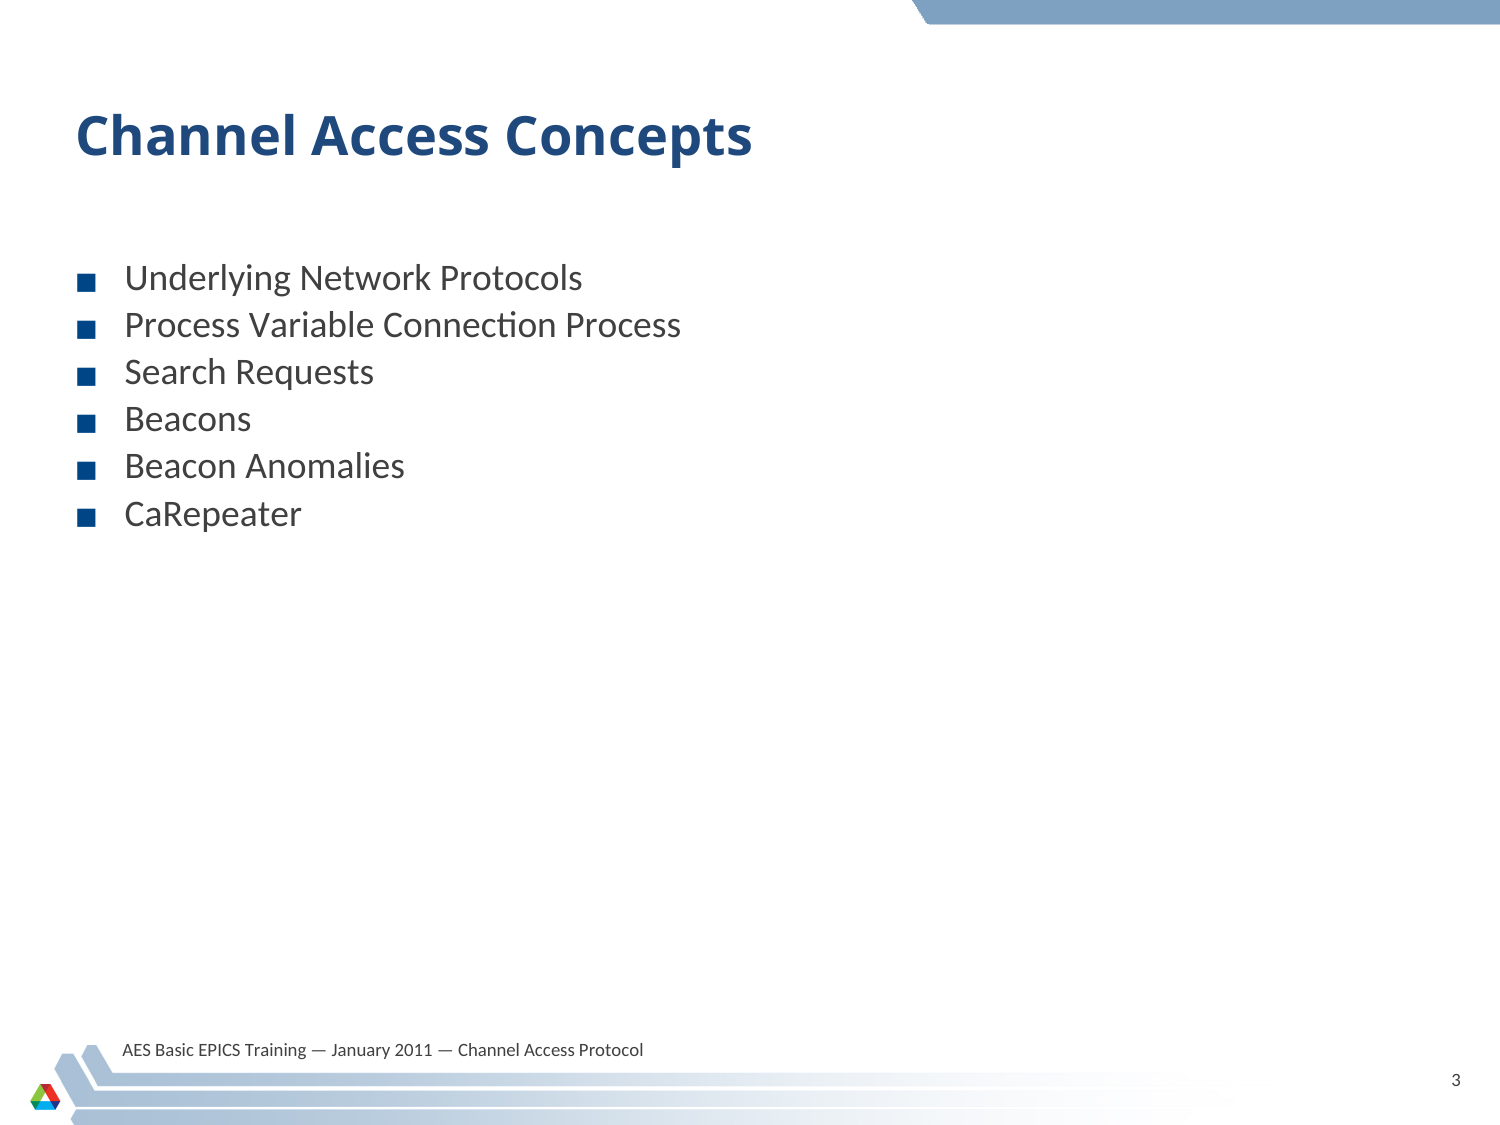

# Channel Access Concepts
Underlying Network Protocols
Process Variable Connection Process
Search Requests
Beacons
Beacon Anomalies
CaRepeater
AES Basic EPICS Training — January 2011 — Channel Access Protocol
3